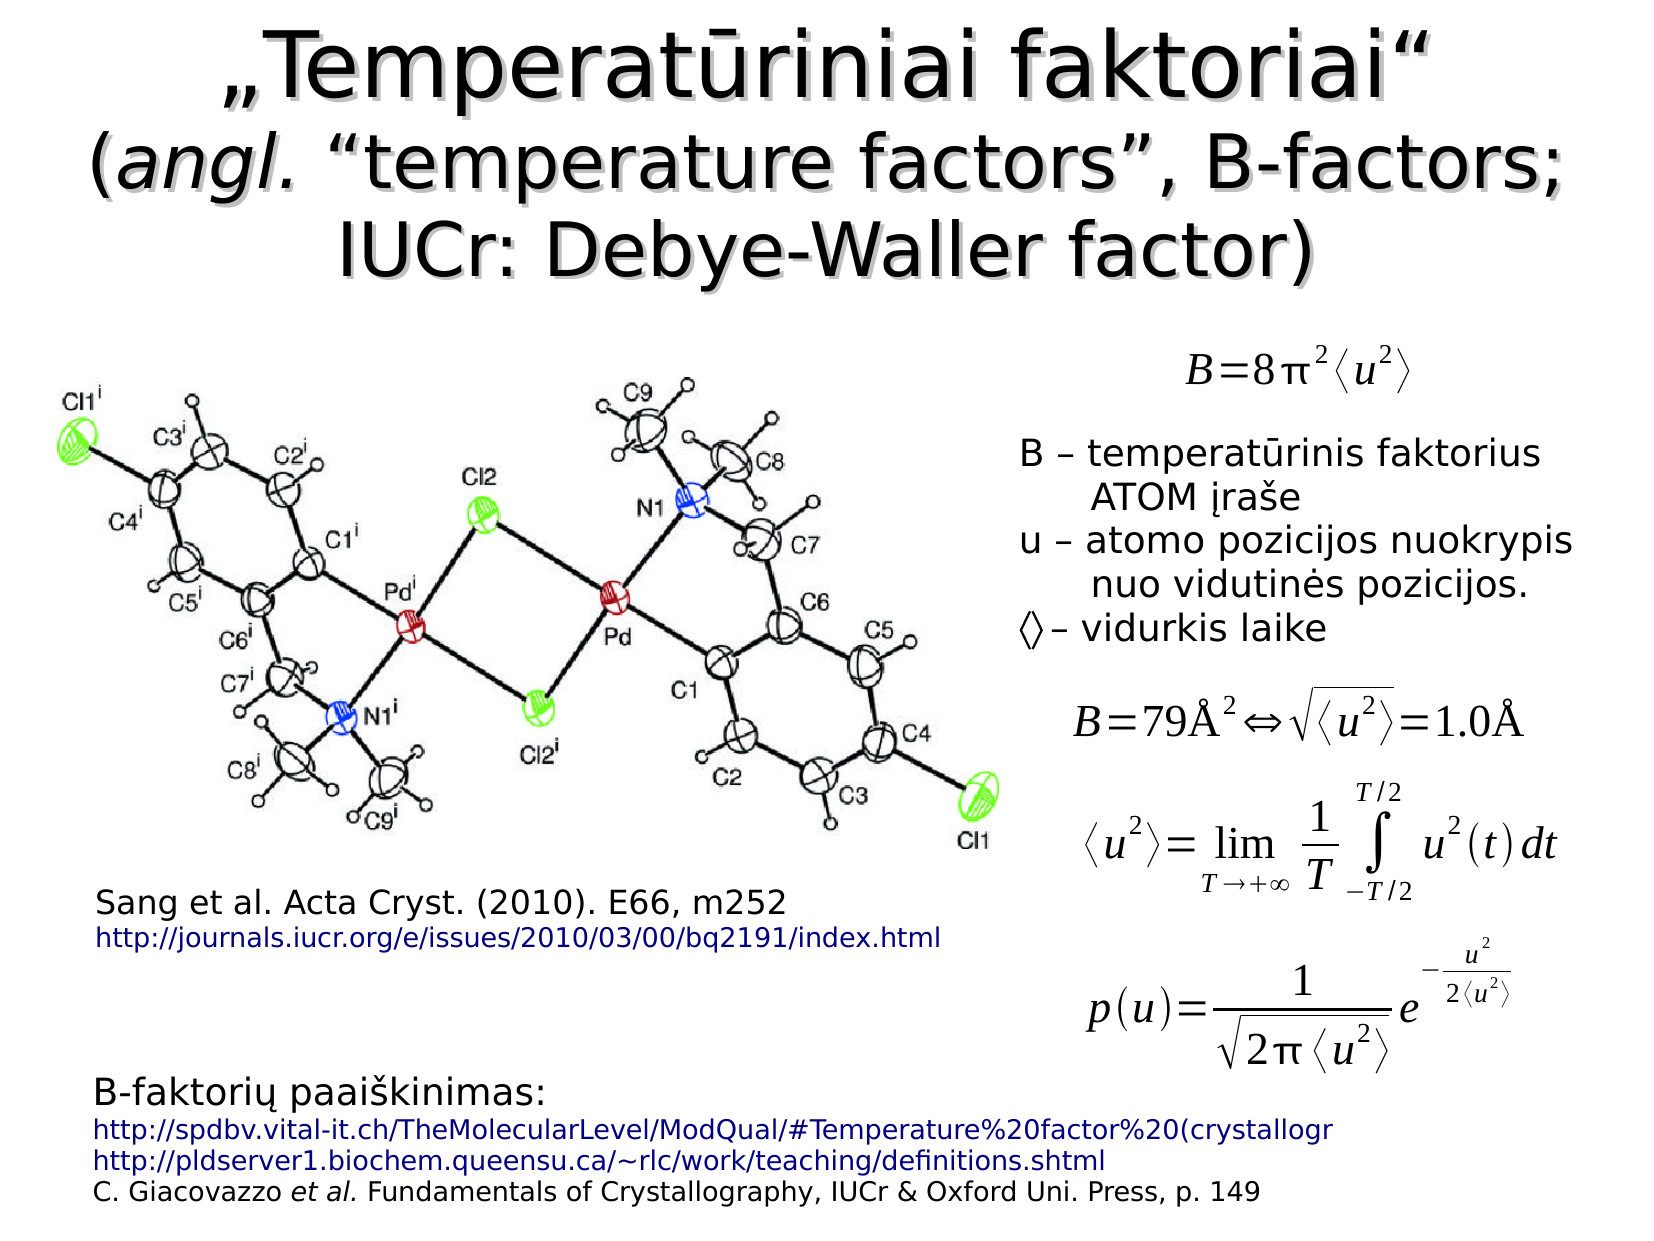

# „Temperatūriniai faktoriai“ (angl. “temperature factors”, B-factors; IUCr: Debye-Waller factor)
B – temperatūrinis faktorius
      ATOM įraše
u – atomo pozicijos nuokrypis
      nuo vidutinės pozicijos.
〈〉 – vidurkis laike
Sang et al. Acta Cryst. (2010). E66, m252
http://journals.iucr.org/e/issues/2010/03/00/bq2191/index.html
B-faktorių paaiškinimas:
http://spdbv.vital-it.ch/TheMolecularLevel/ModQual/#Temperature%20factor%20(crystallogr
http://pldserver1.biochem.queensu.ca/~rlc/work/teaching/definitions.shtml
C. Giacovazzo et al. Fundamentals of Crystallography, IUCr & Oxford Uni. Press, p. 149